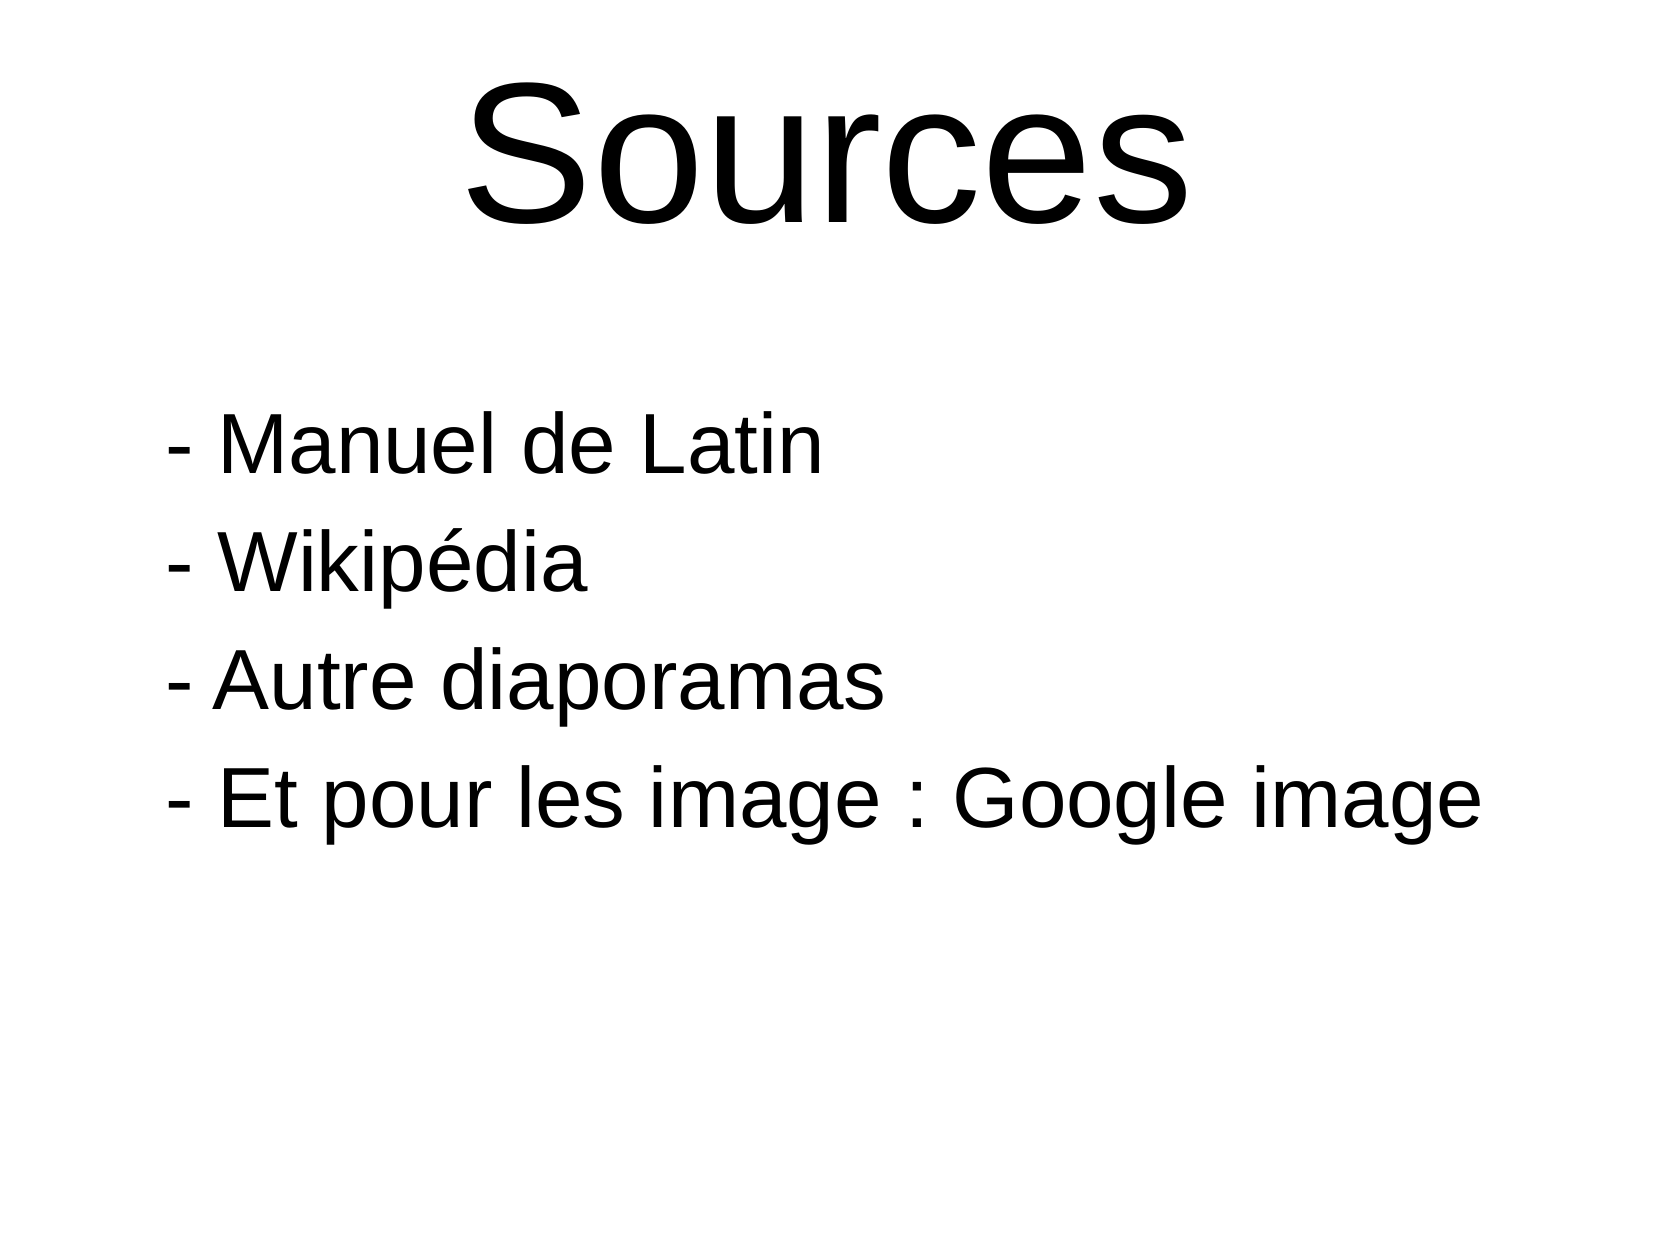

# Sources
- Manuel de Latin
- Wikipédia
- Autre diaporamas
- Et pour les image : Google image